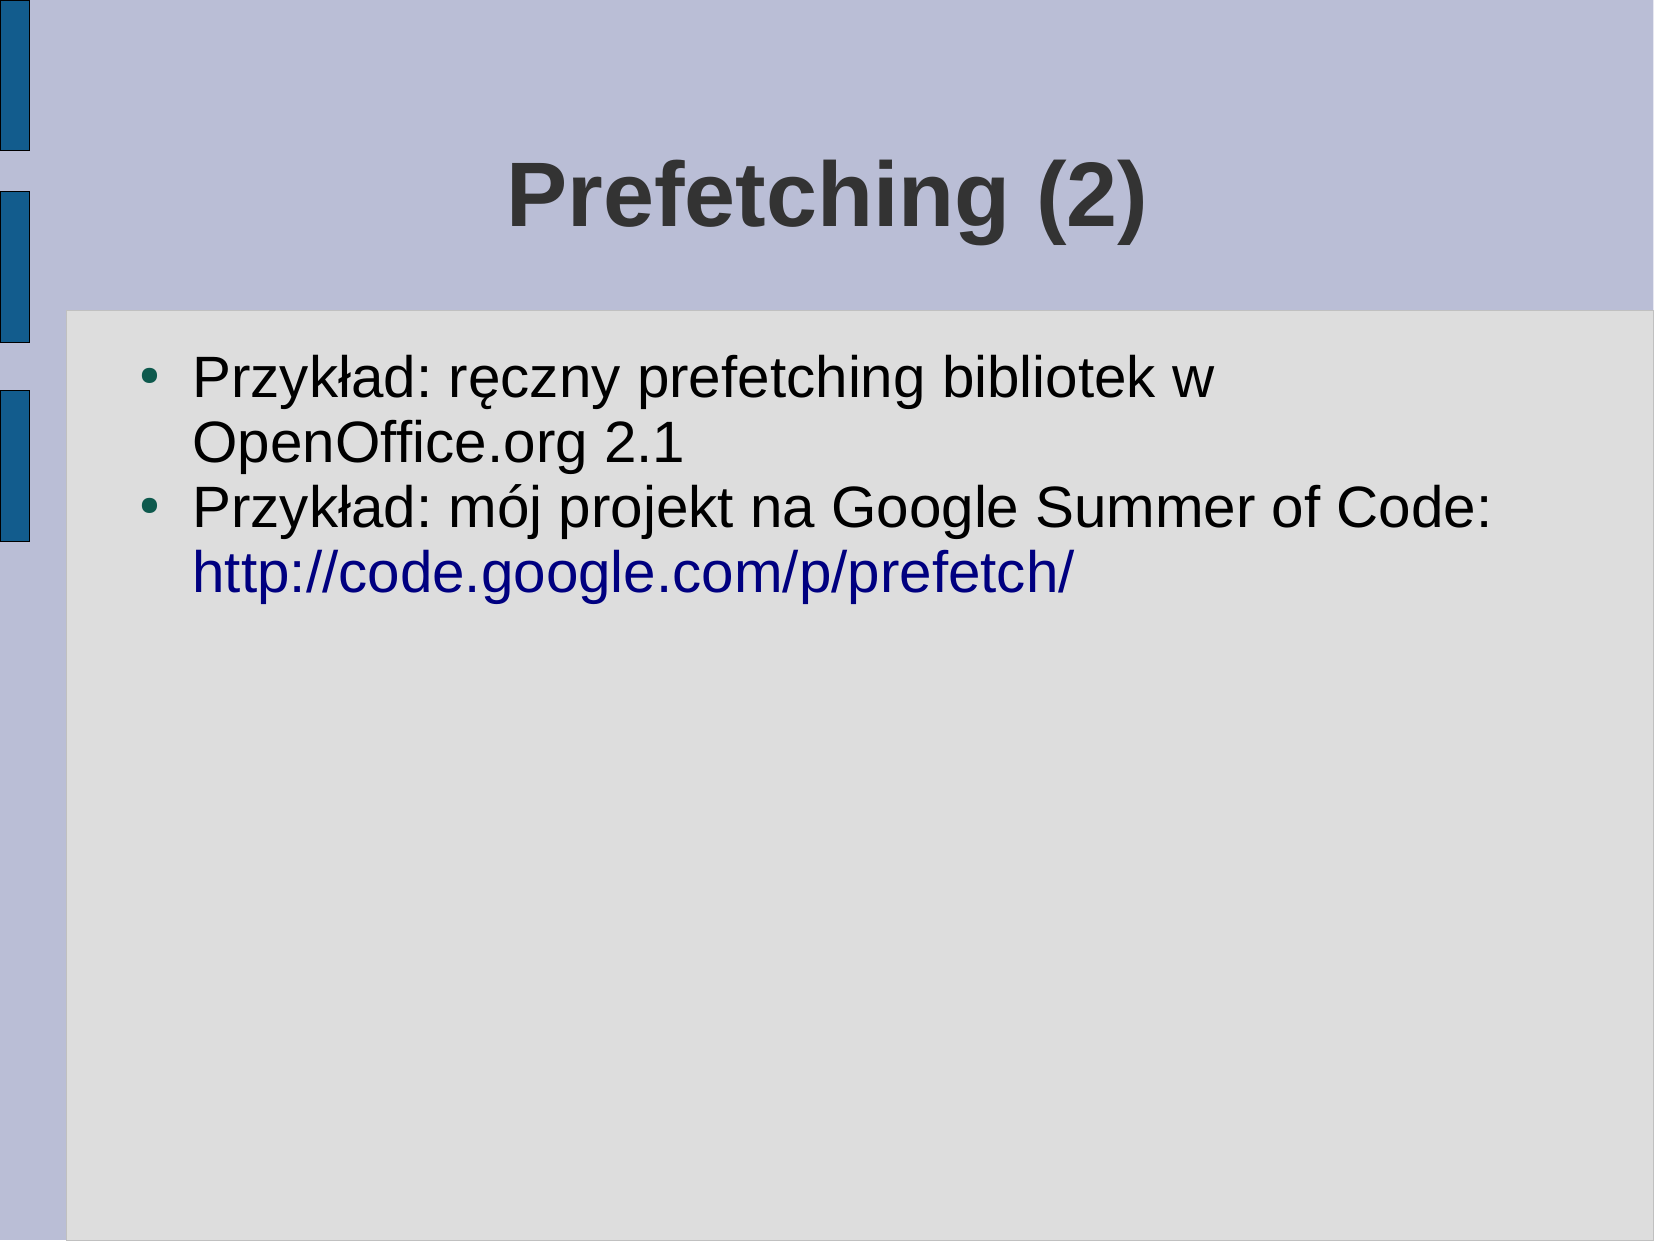

# Prefetching (2)
Przykład: ręczny prefetching bibliotek w OpenOffice.org 2.1
Przykład: mój projekt na Google Summer of Code: http://code.google.com/p/prefetch/